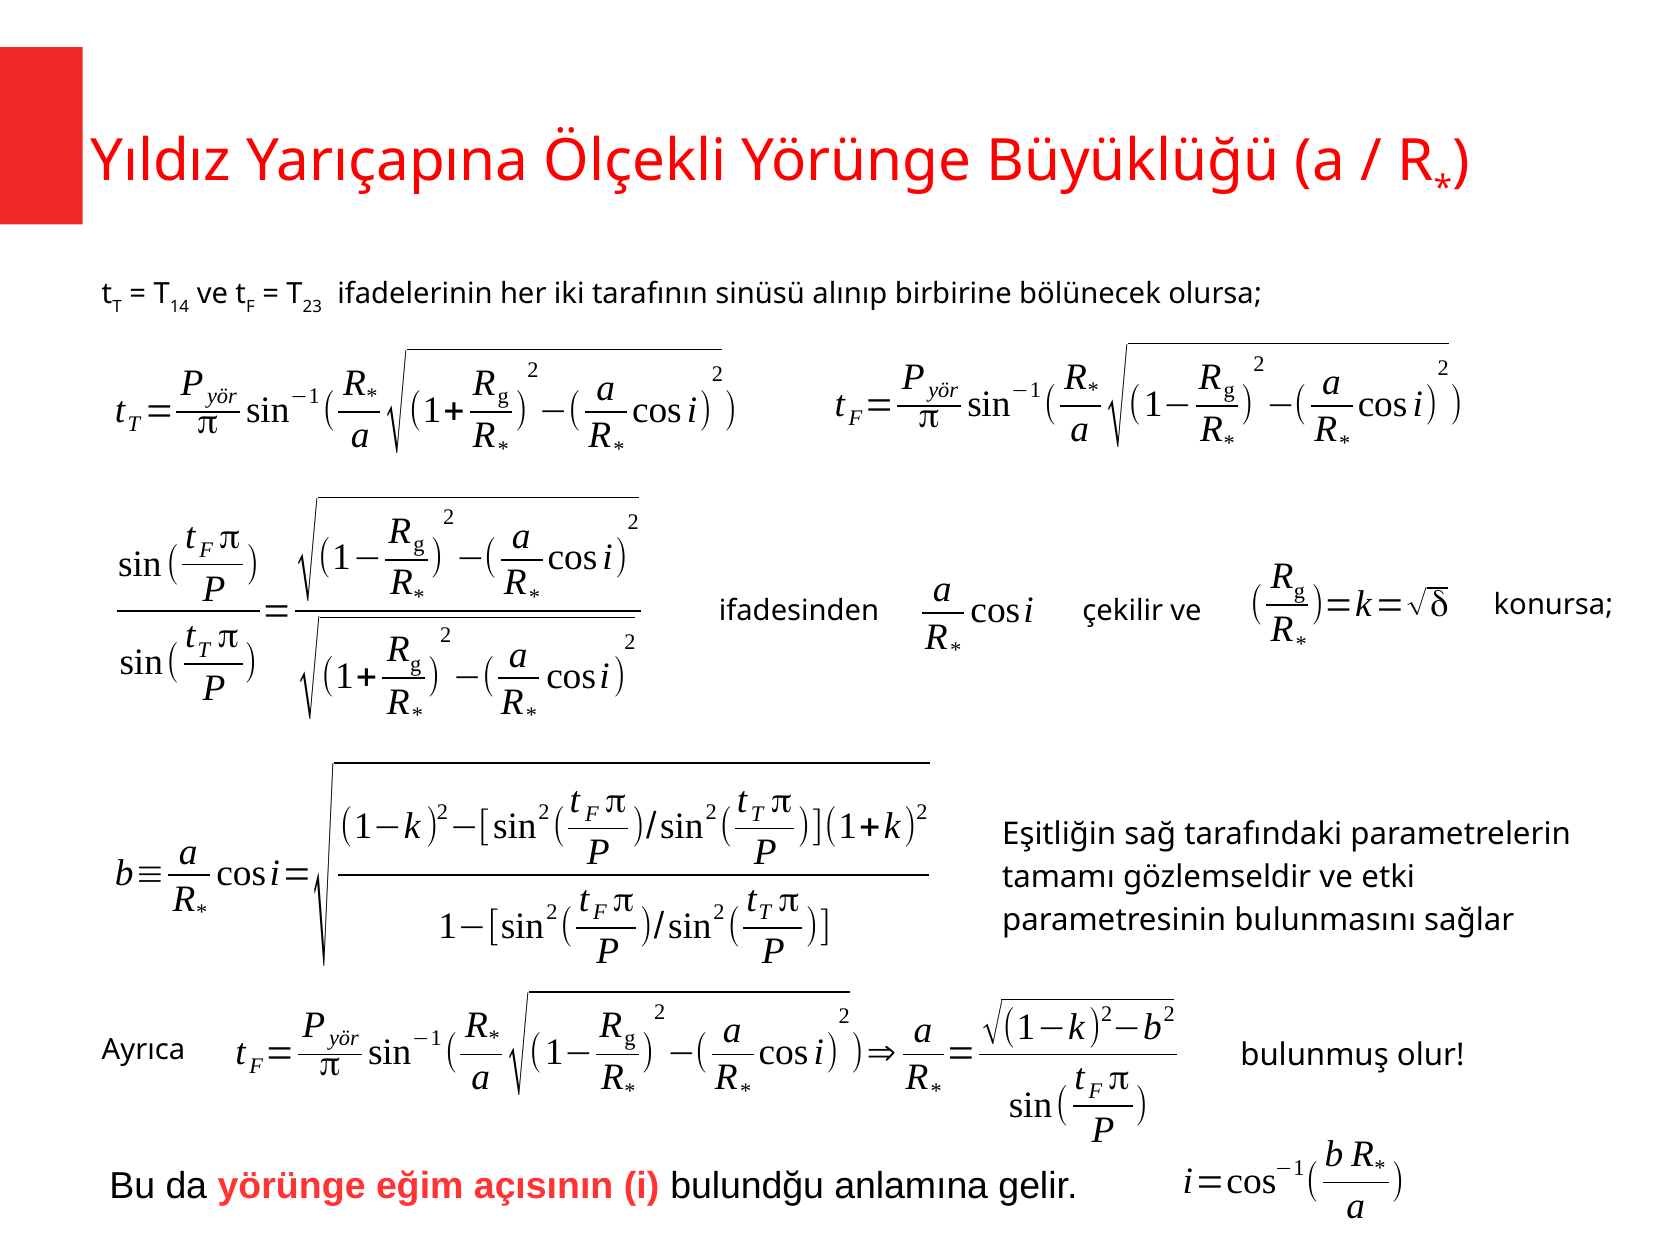

# Yıldız Yarıçapına Ölçekli Yörünge Büyüklüğü (a / R*)
tT = T14 ve tF = T23 ifadelerinin her iki tarafının sinüsü alınıp birbirine bölünecek olursa;
konursa;
ifadesinden
çekilir ve
Eşitliğin sağ tarafındaki parametrelerin tamamı gözlemseldir ve etki parametresinin bulunmasını sağlar
Ayrıca
bulunmuş olur!
Bu da yörünge eğim açısının (i) bulundğu anlamına gelir.